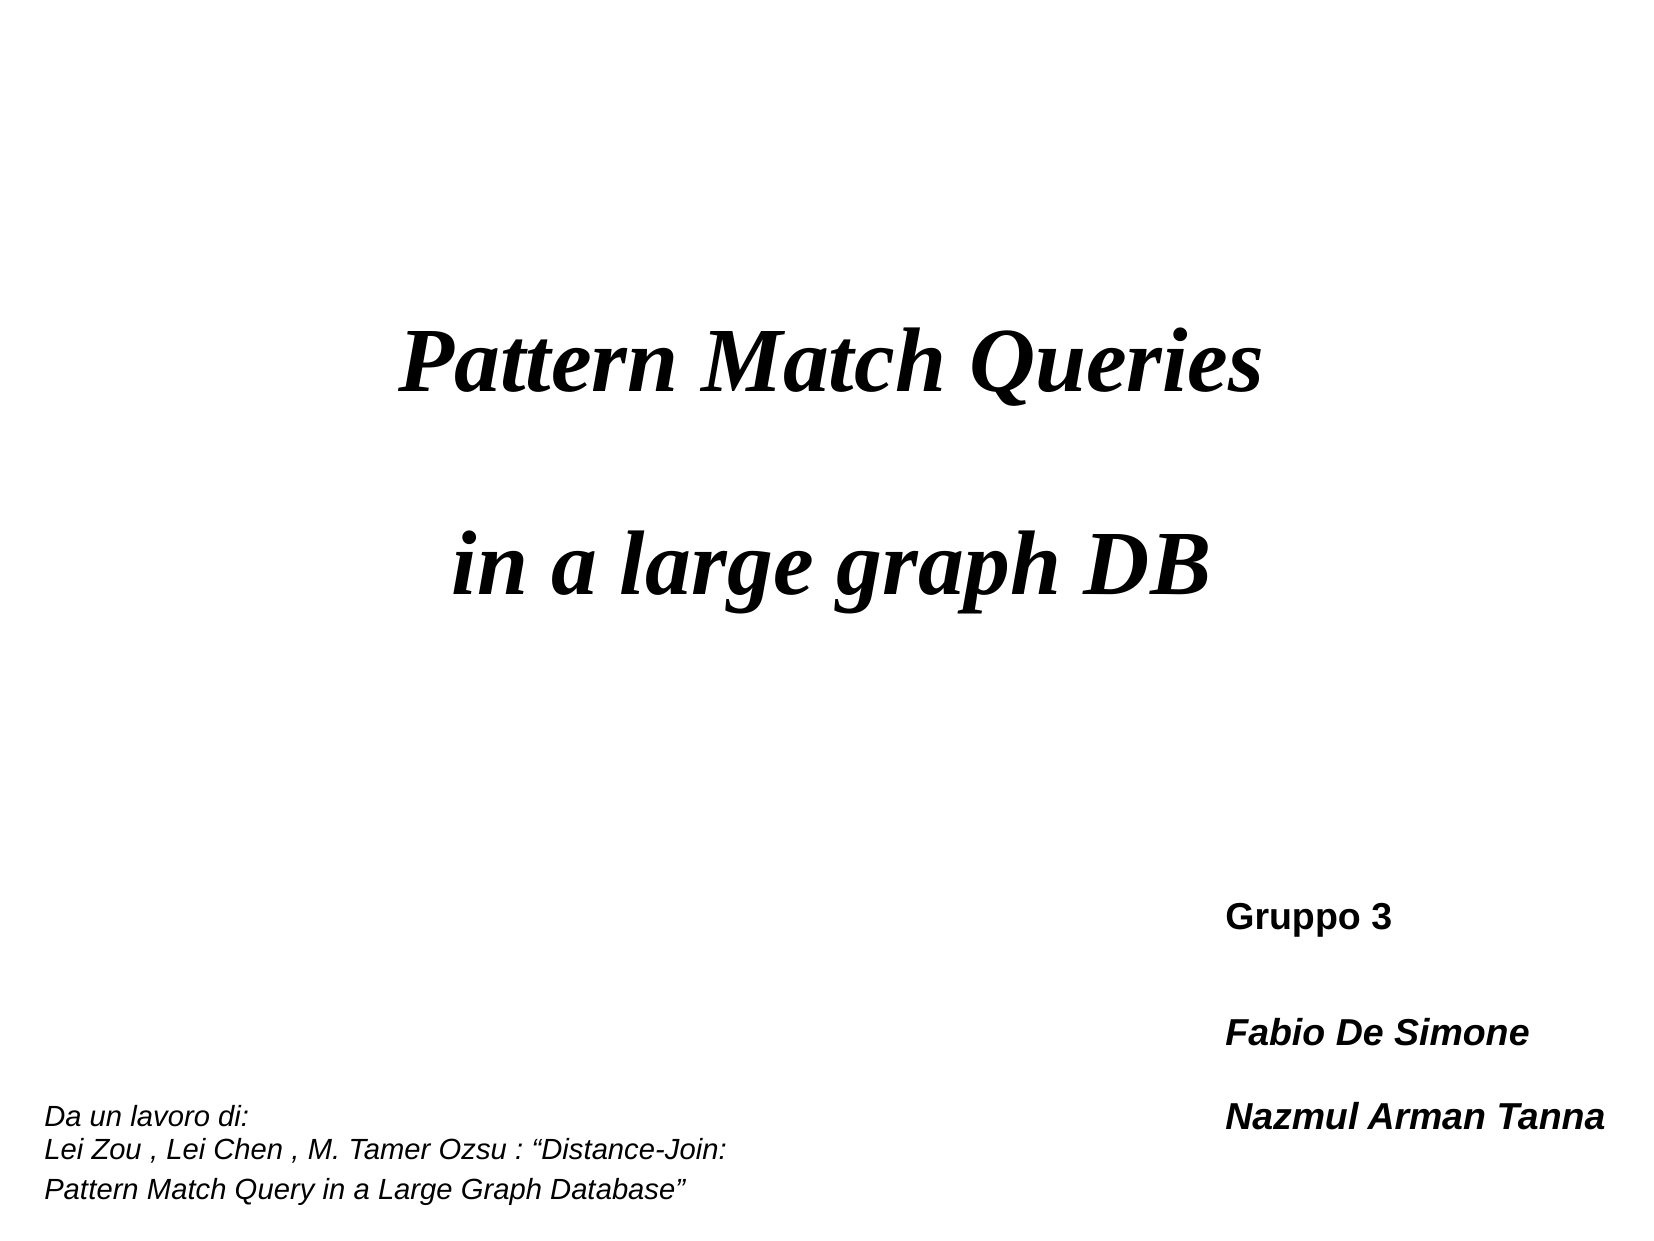

Pattern Match Queries
in a large graph DB
Gruppo 3
Fabio De Simone
Nazmul Arman Tanna
Da un lavoro di:
Lei Zou , Lei Chen , M. Tamer Ozsu : “Distance-Join: Pattern Match Query in a Large Graph Database”